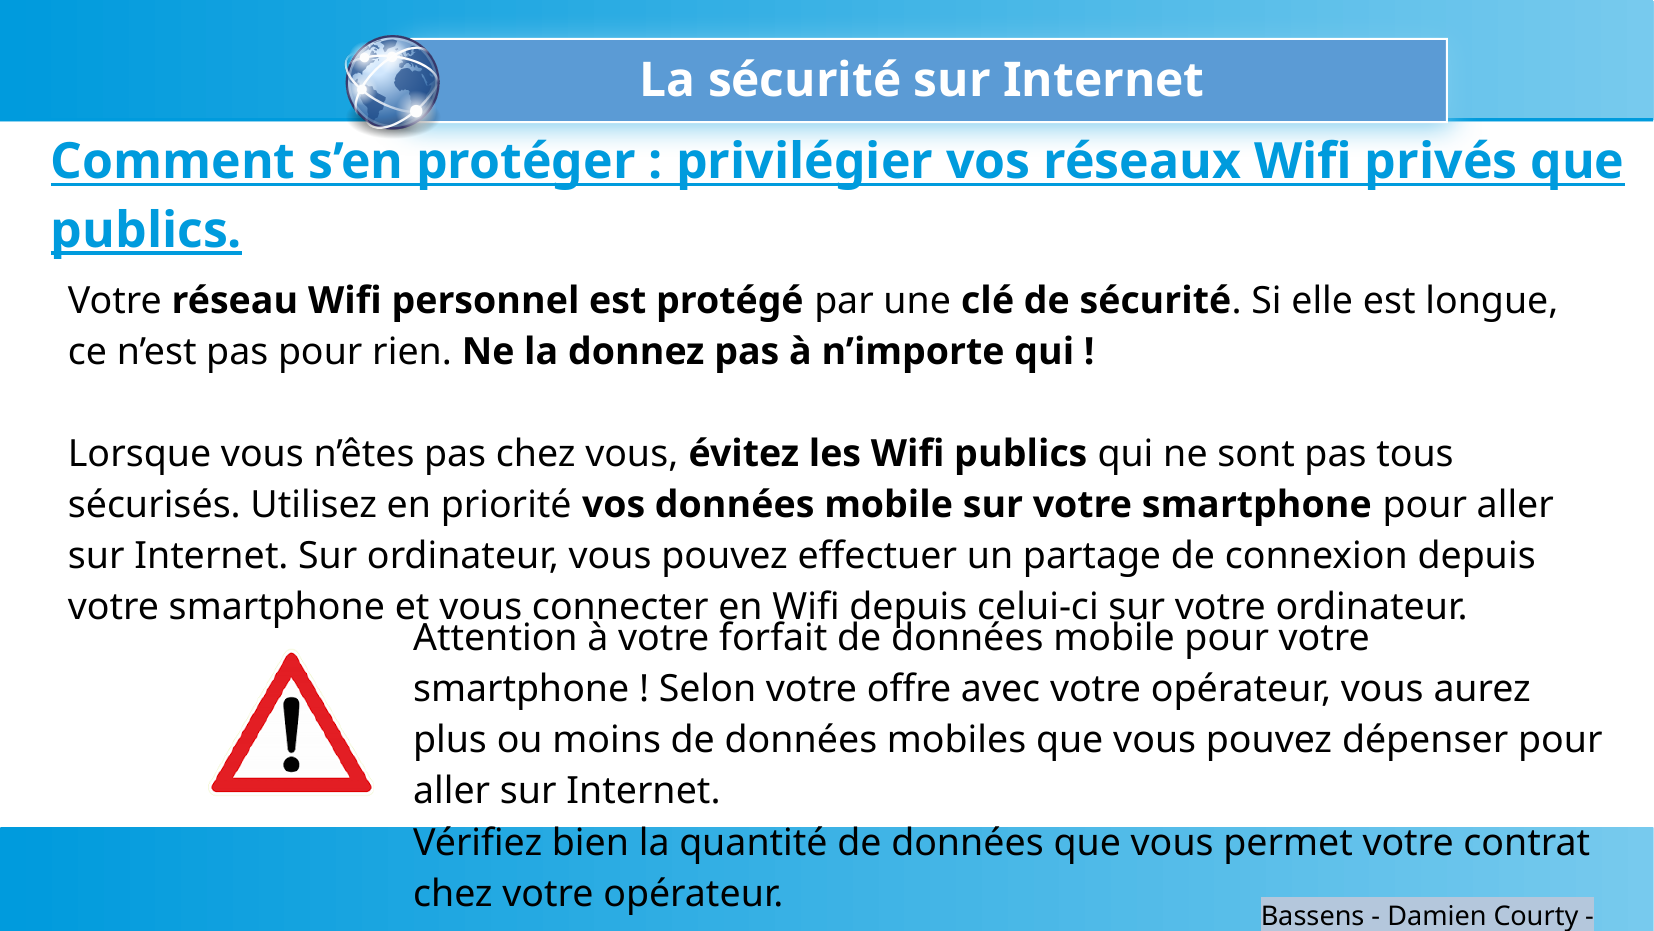

La sécurité sur Internet
Comment s’en protéger : privilégier vos réseaux Wifi privés que publics.
Votre réseau Wifi personnel est protégé par une clé de sécurité. Si elle est longue, ce n’est pas pour rien. Ne la donnez pas à n’importe qui !
Lorsque vous n’êtes pas chez vous, évitez les Wifi publics qui ne sont pas tous sécurisés. Utilisez en priorité vos données mobile sur votre smartphone pour aller sur Internet. Sur ordinateur, vous pouvez effectuer un partage de connexion depuis votre smartphone et vous connecter en Wifi depuis celui-ci sur votre ordinateur.
Attention à votre forfait de données mobile pour votre smartphone ! Selon votre offre avec votre opérateur, vous aurez plus ou moins de données mobiles que vous pouvez dépenser pour aller sur Internet.
Vérifiez bien la quantité de données que vous permet votre contrat chez votre opérateur.
Bassens - Damien Courty - 2024